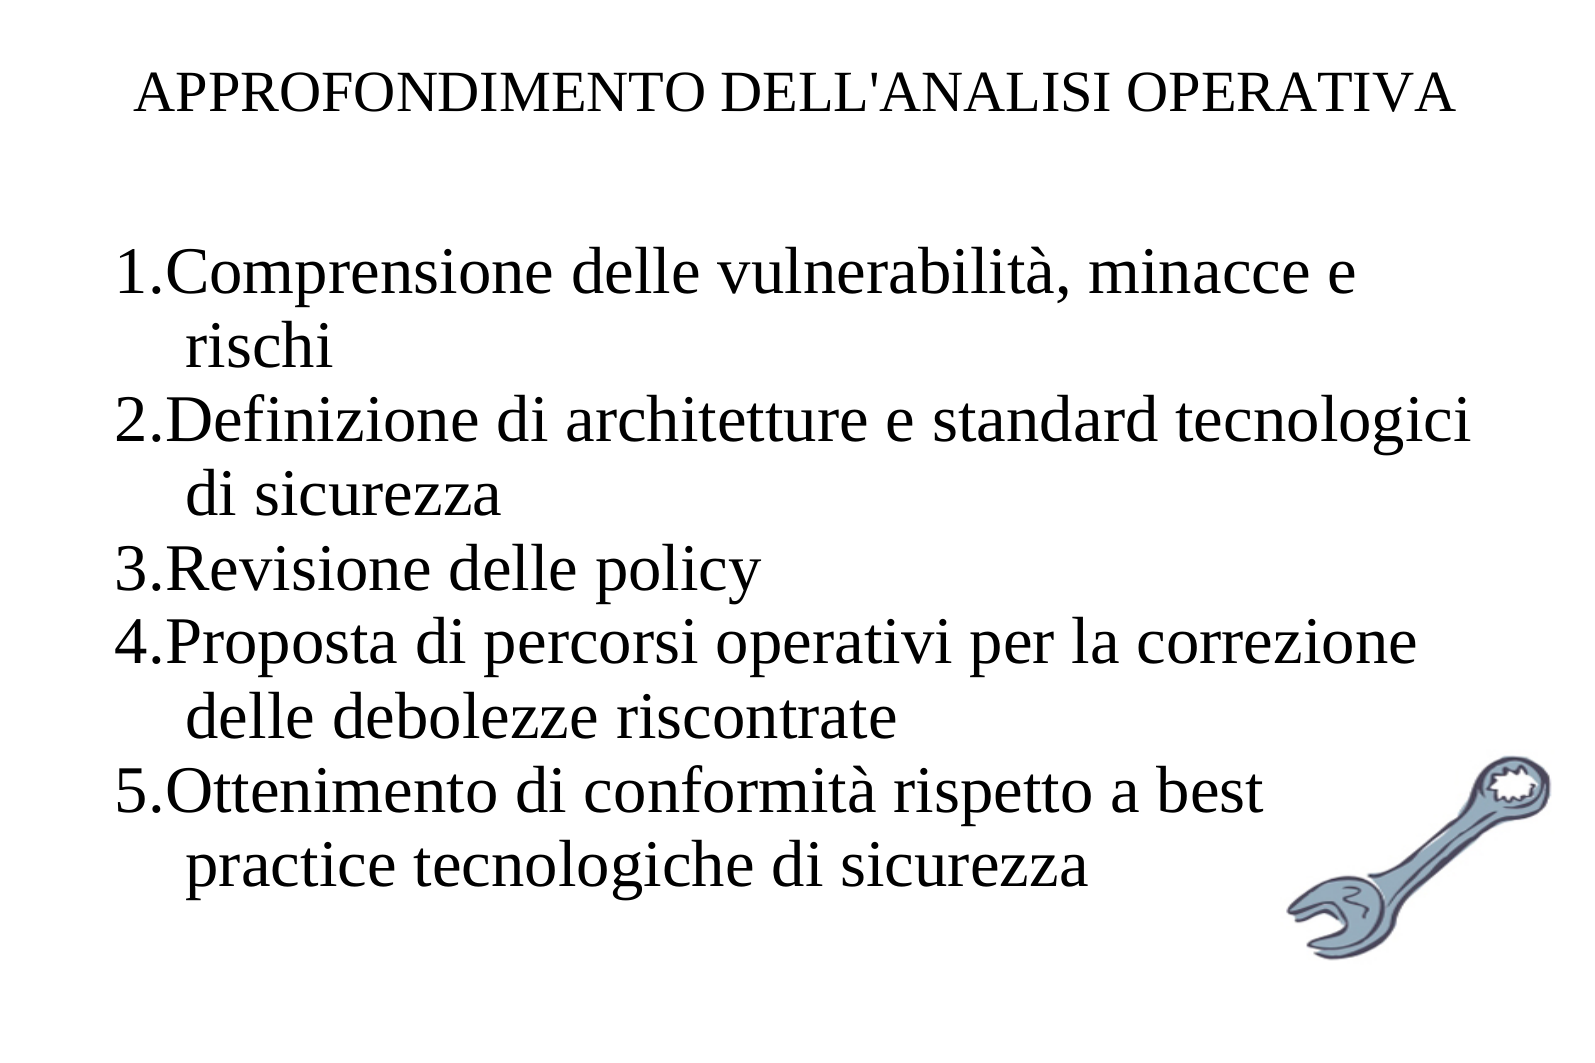

# APPROFONDIMENTO DELL'ANALISI OPERATIVA
Comprensione delle vulnerabilità, minacce e rischi
Definizione di architetture e standard tecnologici di sicurezza
Revisione delle policy
Proposta di percorsi operativi per la correzione delle debolezze riscontrate
Ottenimento di conformità rispetto a best practice tecnologiche di sicurezza